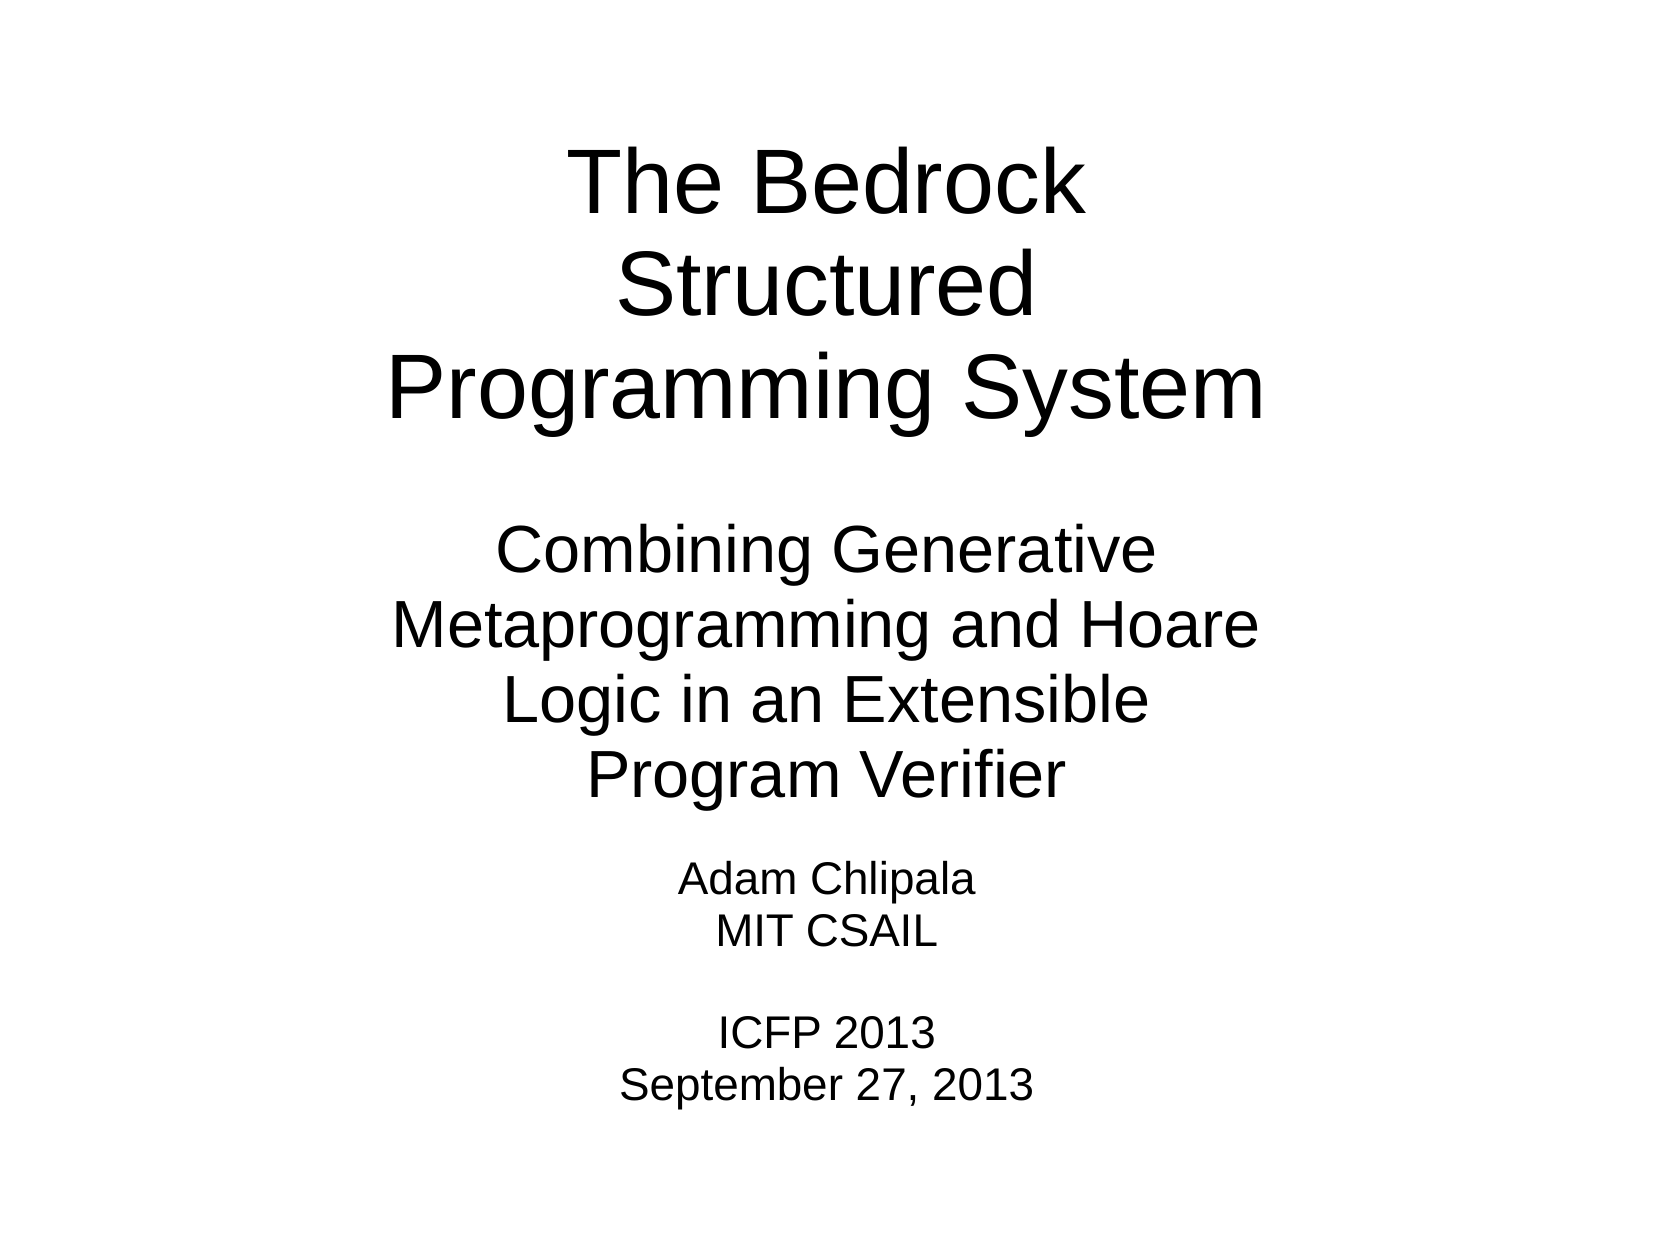

The Bedrock Structured Programming System
Combining Generative Metaprogramming and Hoare Logic in an Extensible Program Verifier
Adam Chlipala
MIT CSAIL
ICFP 2013
September 27, 2013